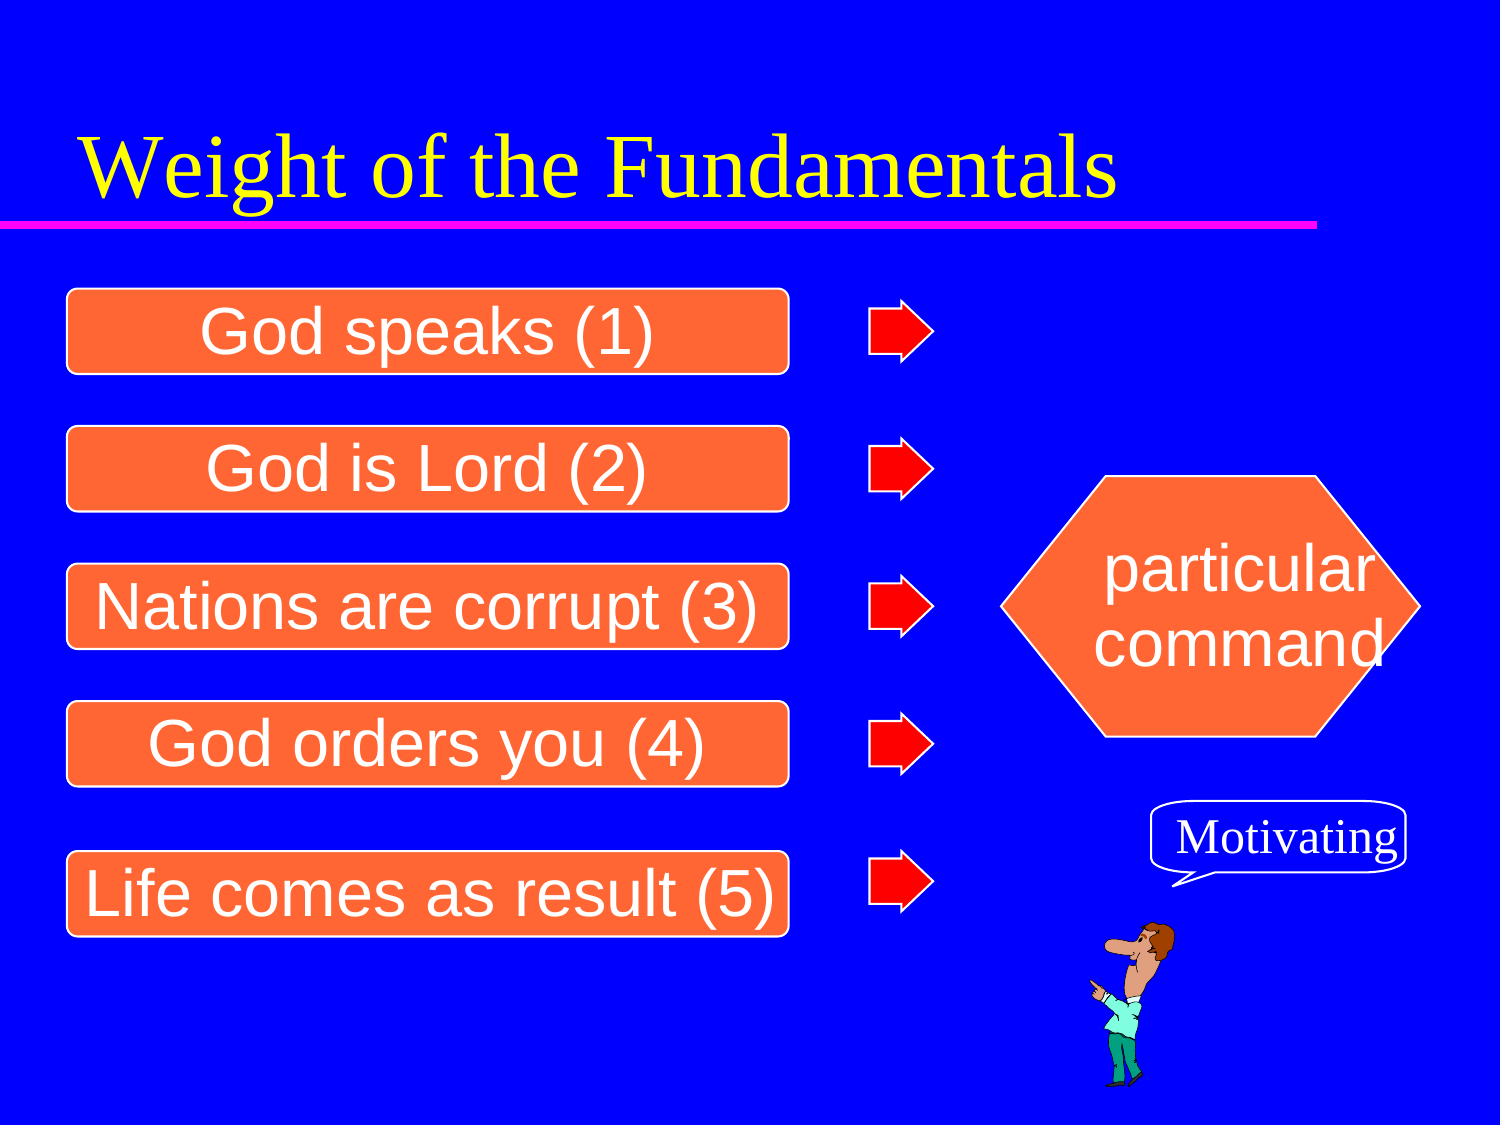

# Weight of the Fundamentals
God speaks (1)
God is Lord (2)
particular
command
Nations are corrupt (3)
God orders you (4)
Motivating
Life comes as result (5)